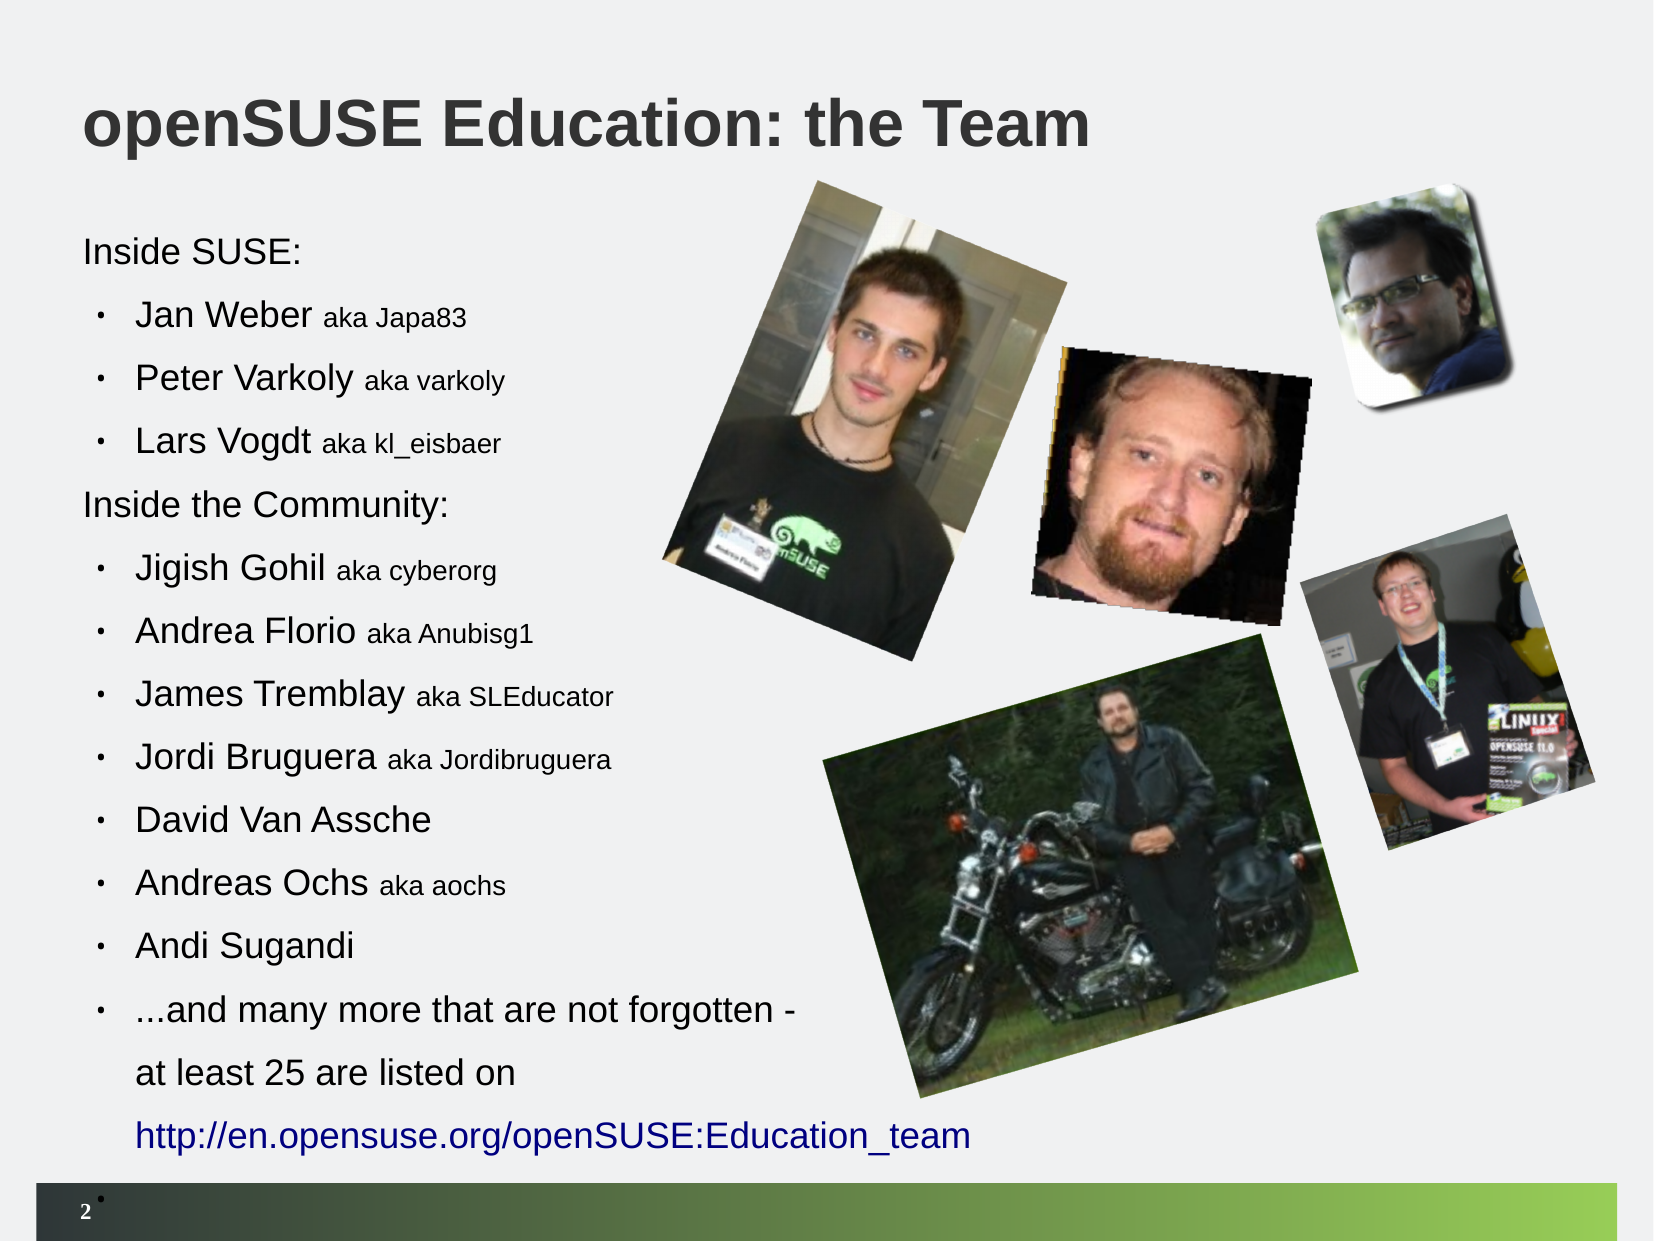

# openSUSE Education: the Team
Inside SUSE:
Jan Weber aka Japa83
Peter Varkoly aka varkoly
Lars Vogdt aka kl_eisbaer
Inside the Community:
Jigish Gohil aka cyberorg
Andrea Florio aka Anubisg1
James Tremblay aka SLEducator
Jordi Bruguera aka Jordibruguera
David Van Assche
Andreas Ochs aka aochs
Andi Sugandi
...and many more that are not forgotten -
at least 25 are listed on
http://en.opensuse.org/openSUSE:Education_team
2